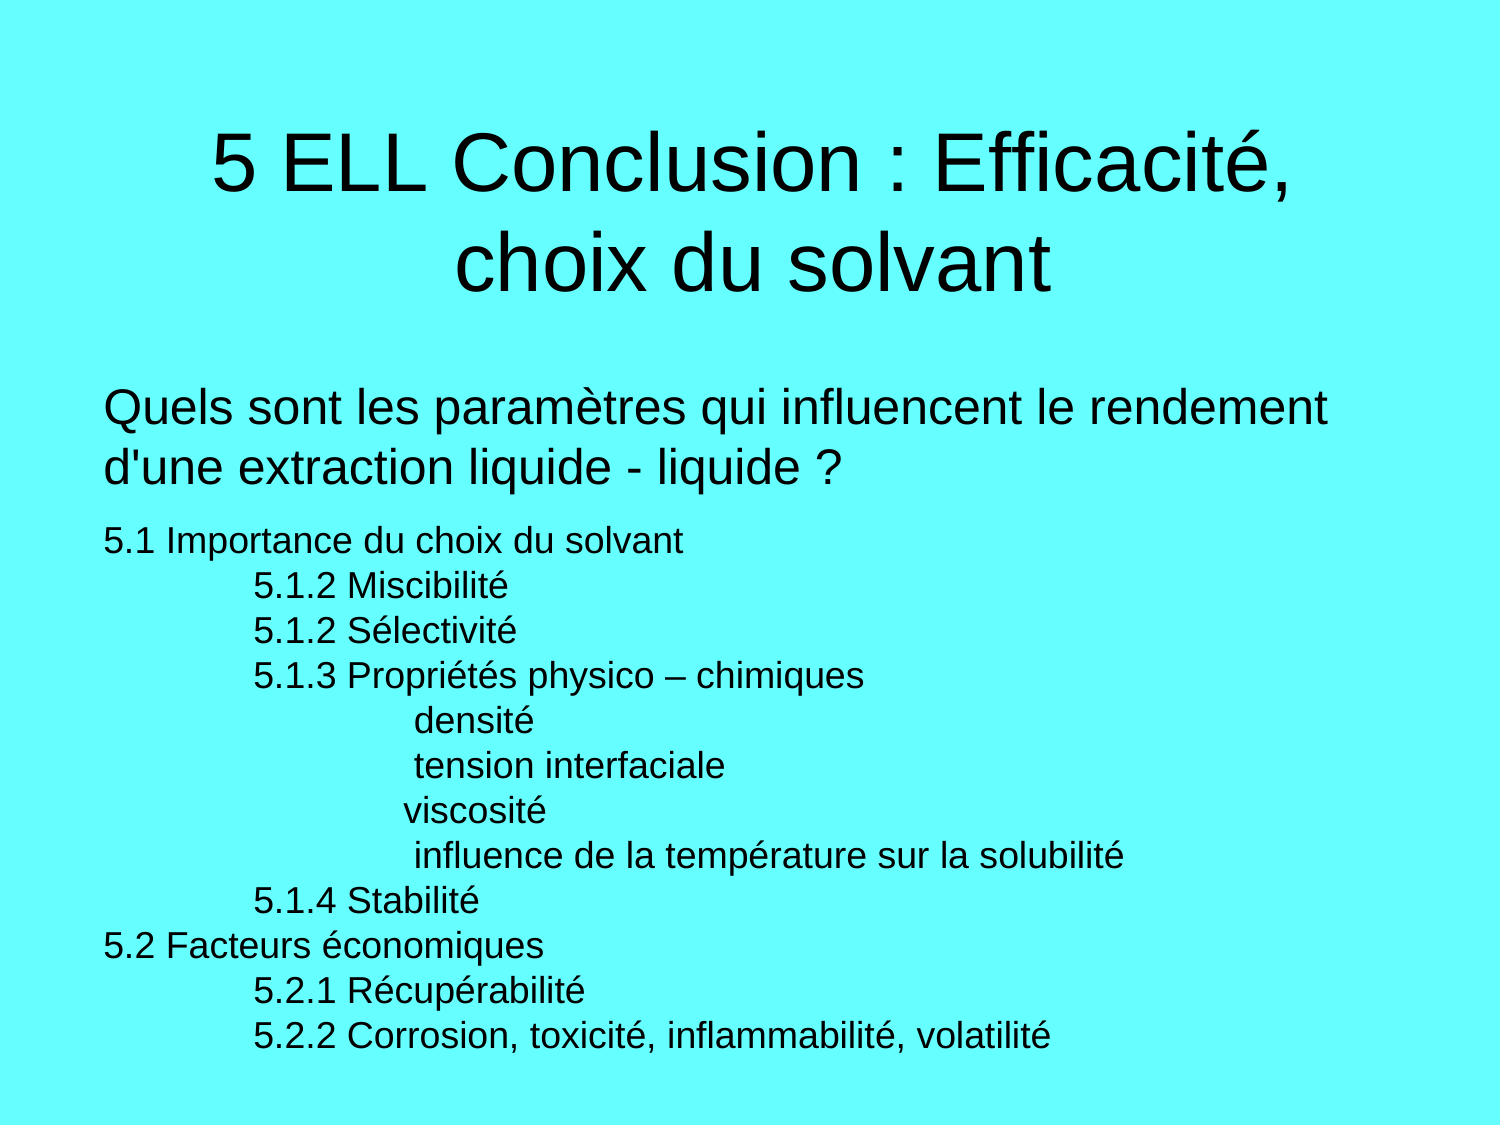

5 ELL Conclusion : Efficacité, choix du solvant
Quels sont les paramètres qui influencent le rendement d'une extraction liquide - liquide ?
5.1 Importance du choix du solvant
	5.1.2 Miscibilité
	5.1.2 Sélectivité
	5.1.3 Propriétés physico – chimiques
		 densité
		 tension interfaciale
 		viscosité
		 influence de la température sur la solubilité
	5.1.4 Stabilité
5.2 Facteurs économiques
	5.2.1 Récupérabilité
	5.2.2 Corrosion, toxicité, inflammabilité, volatilité